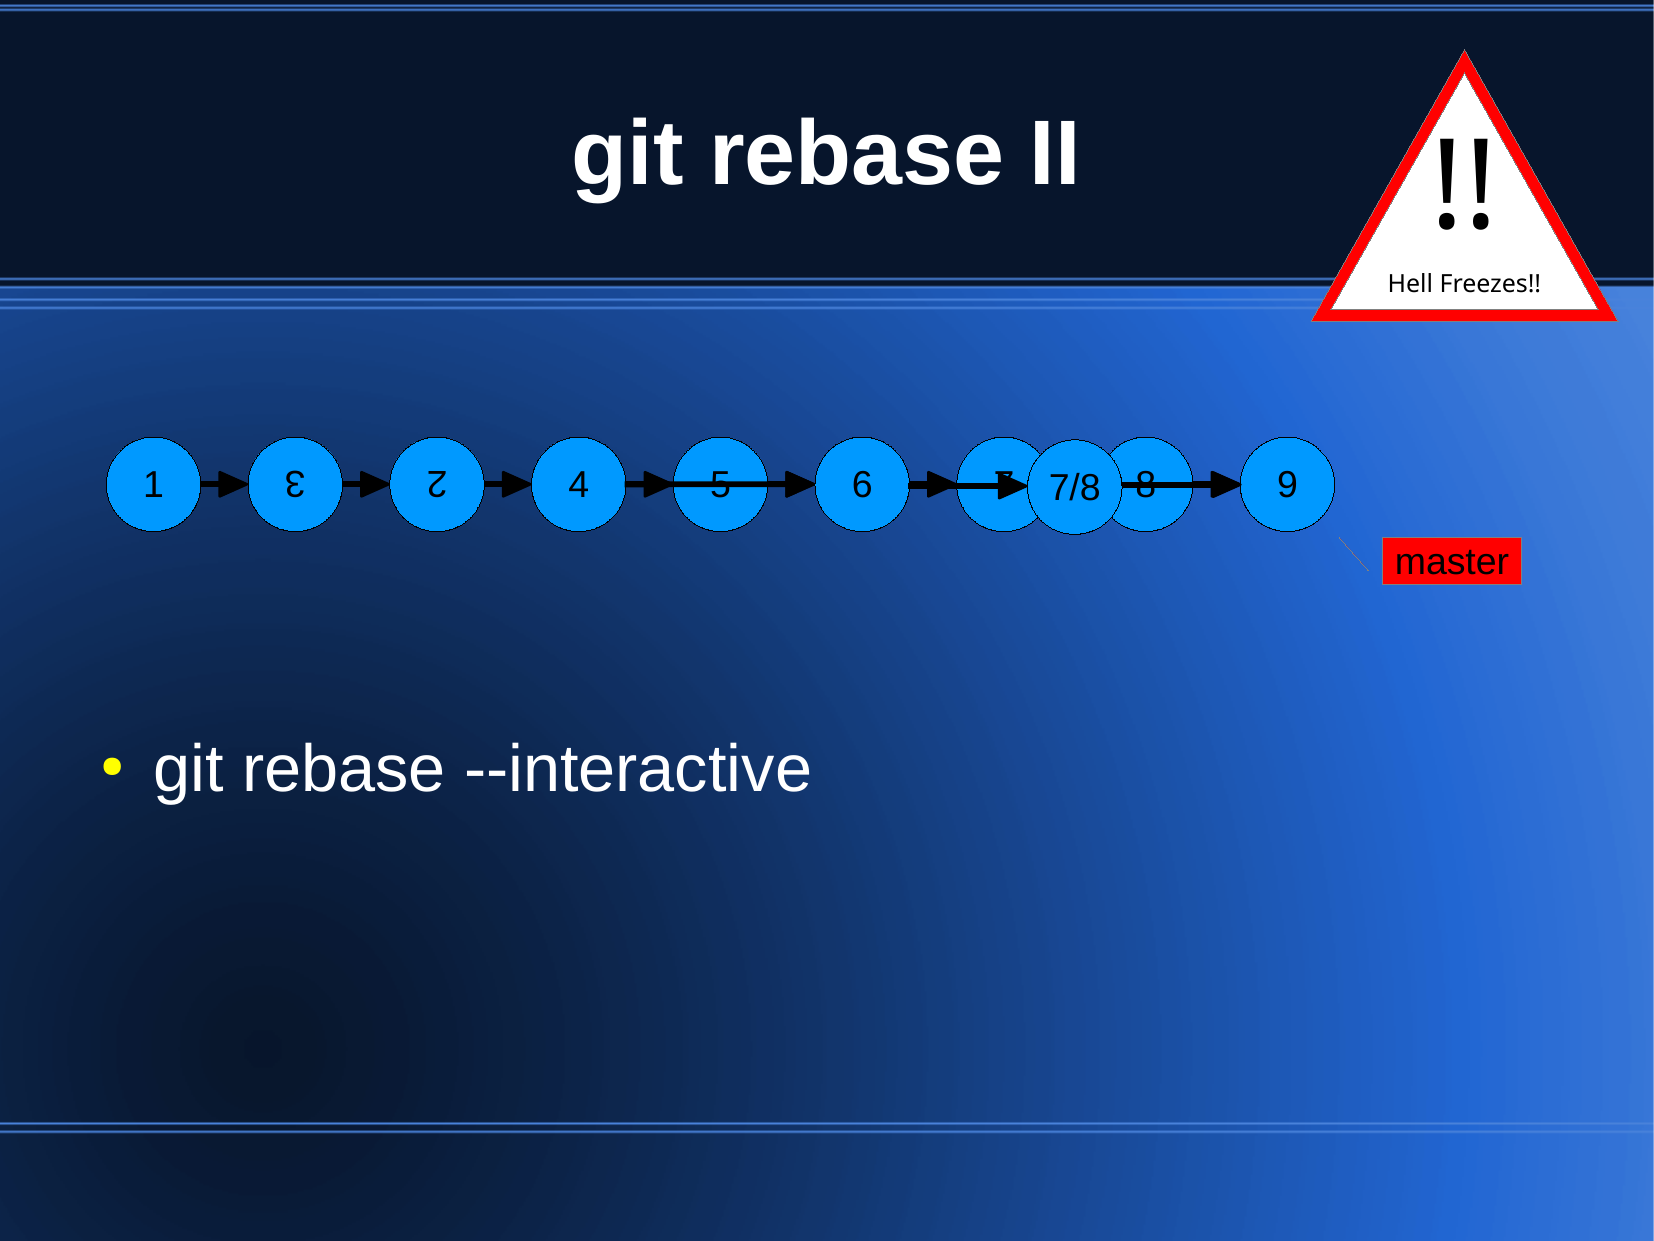

# git rebase II
!!
Hell Freezes!!
1
2
3
4
5
6
7
8
9
3
2
7/8
master
git rebase --interactive